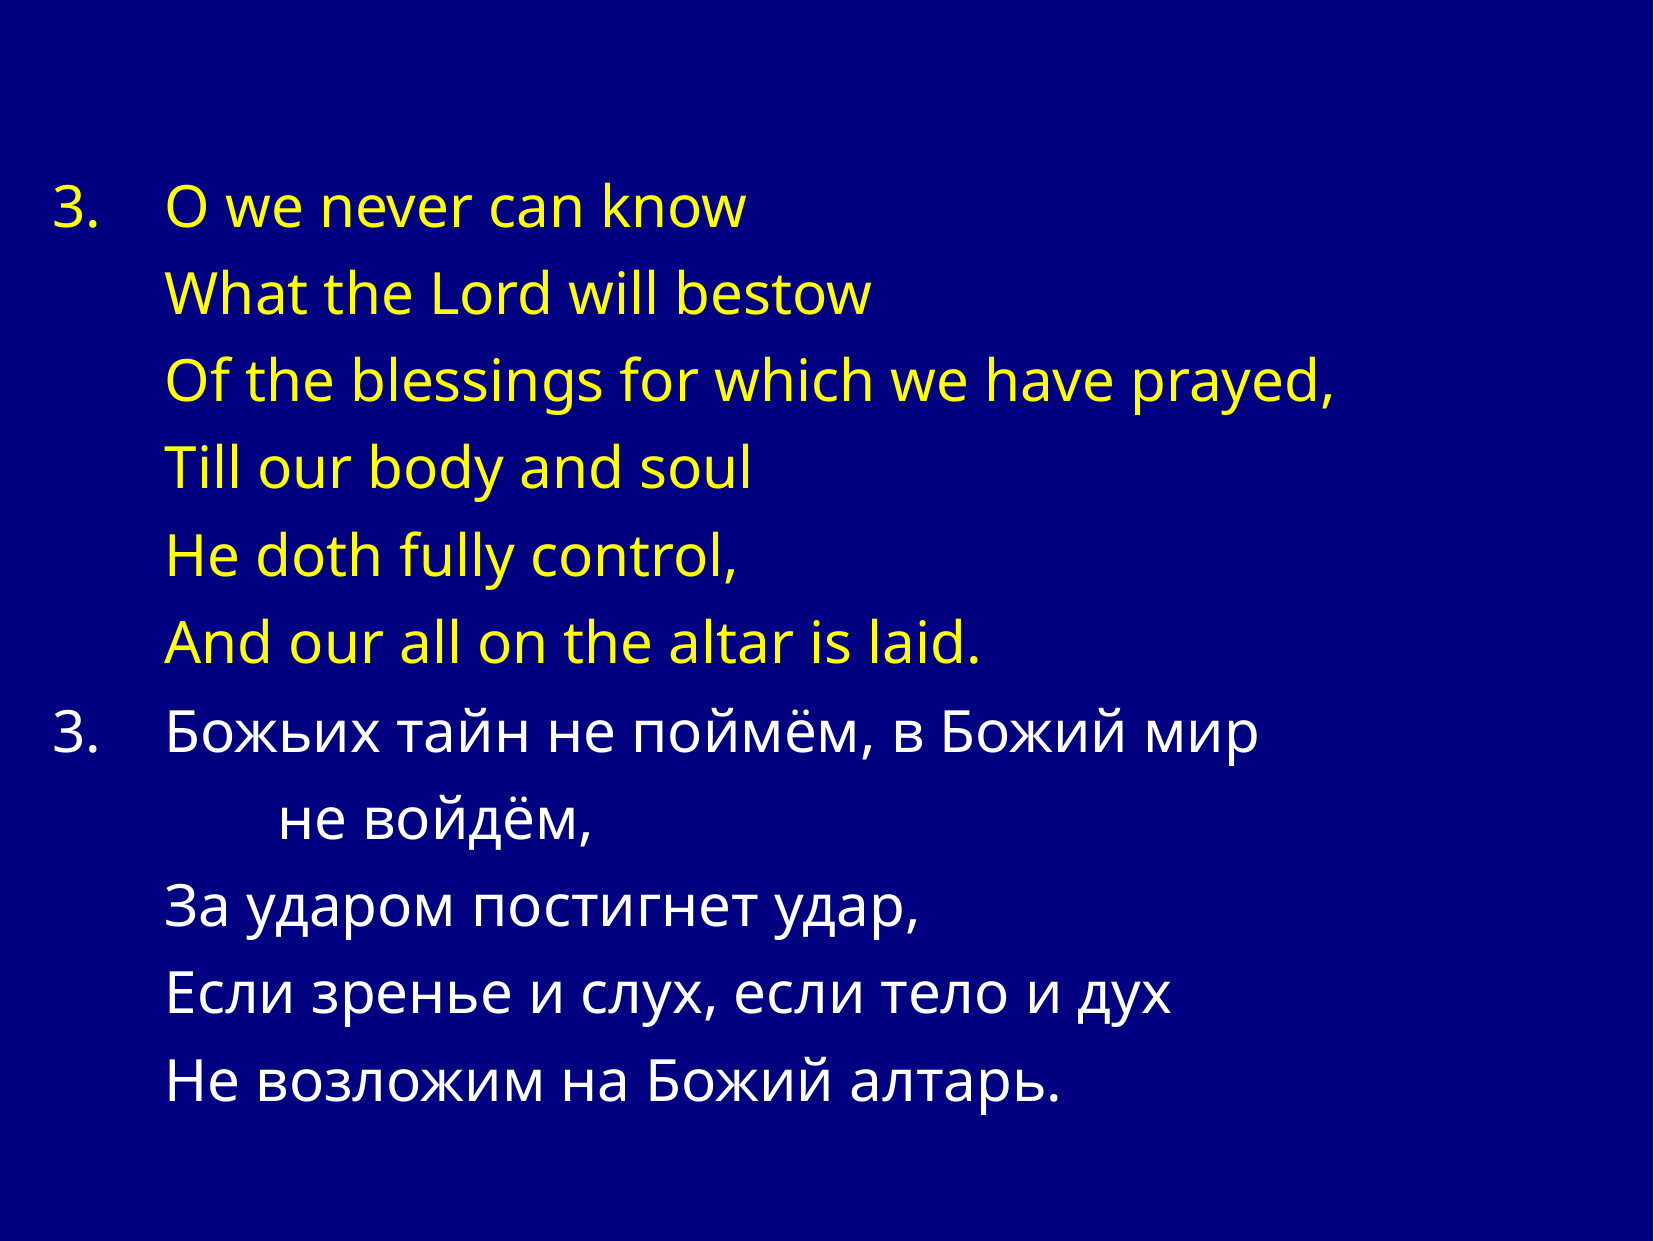

3.	O we never can know
	What the Lord will bestow
	Of the blessings for which we have prayed,
	Till our body and soul
	He doth fully control,
	And our all on the altar is laid.
3.	Божьих тайн не поймём, в Божий мир
		не войдём,
	За ударом постигнет удар,
	Если зренье и слух, если тело и дух
	Не возложим на Божий алтарь.